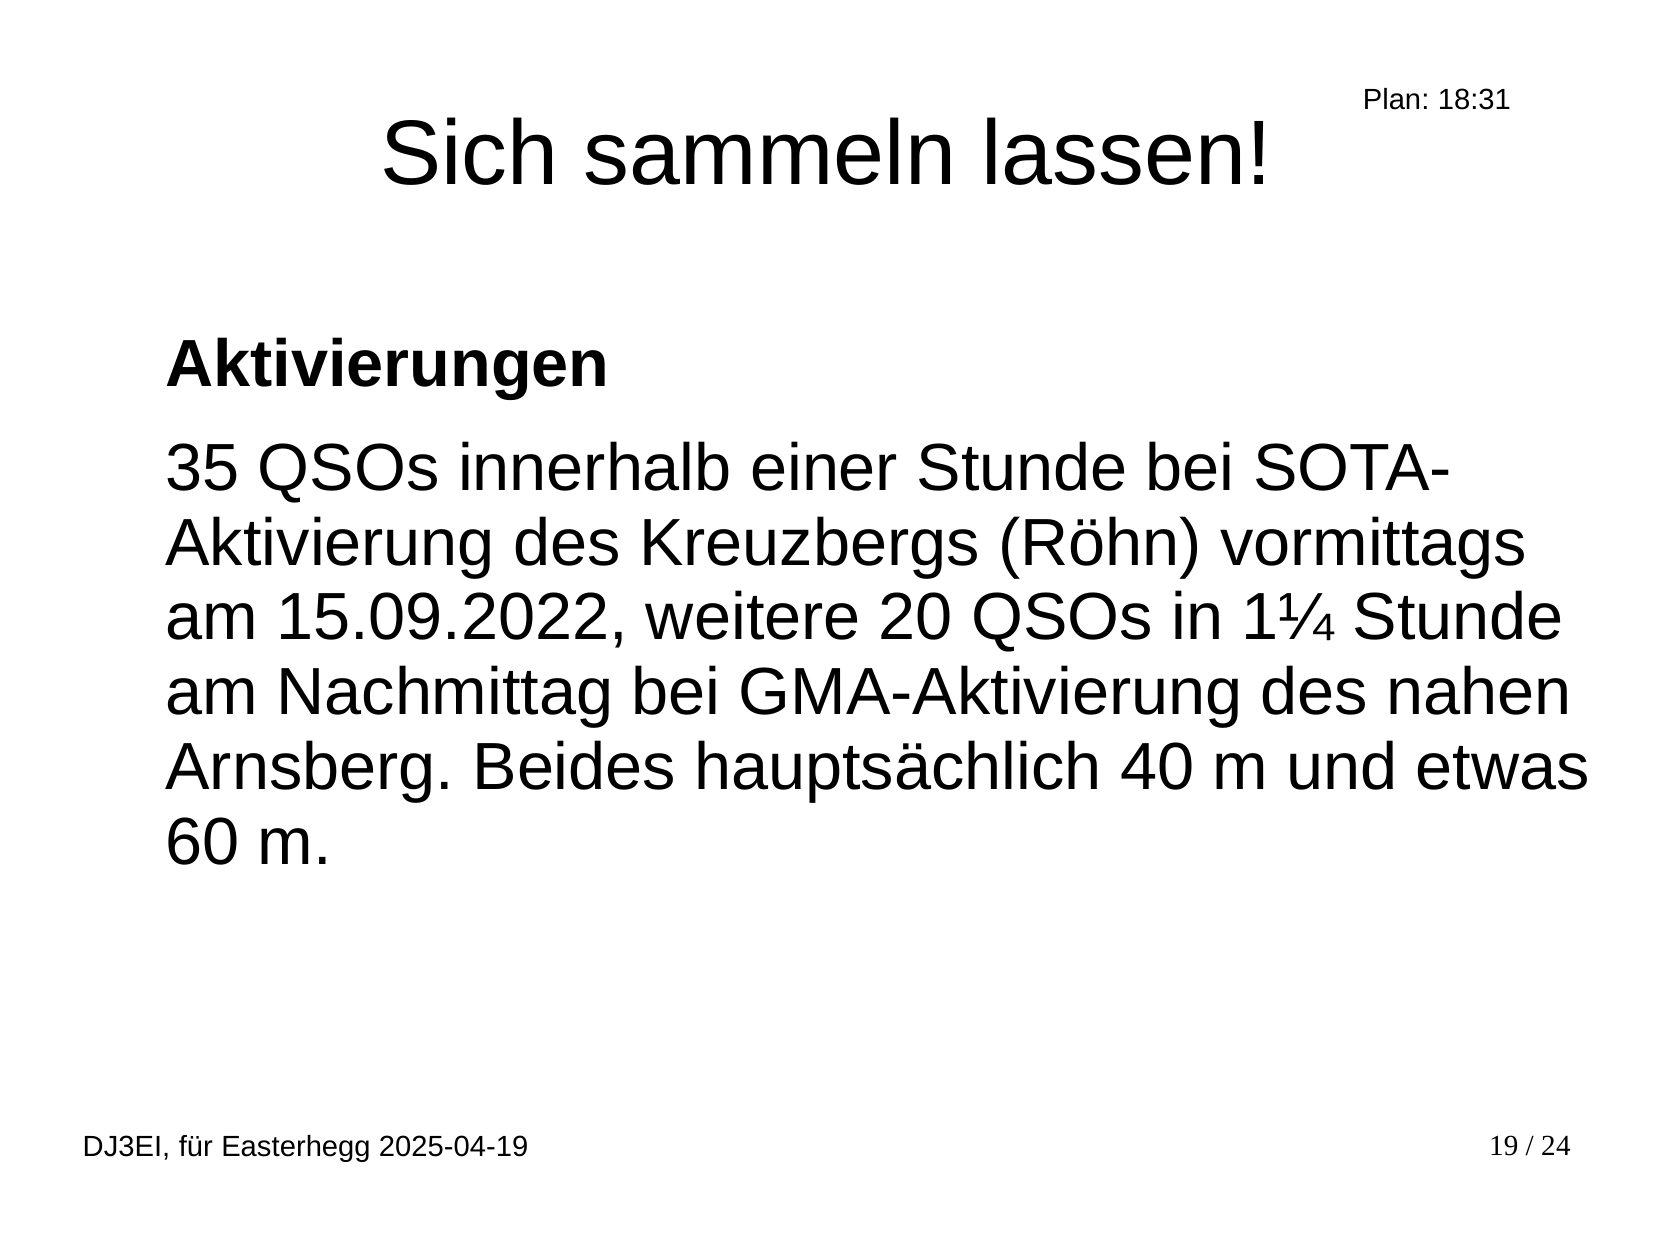

# Sich sammeln lassen!
Plan: 18:31
Aktivierungen
35 QSOs innerhalb einer Stunde bei SOTA-Aktivierung des Kreuzbergs (Röhn) vormittags am 15.09.2022, weitere 20 QSOs in 1¼ Stunde am Nachmittag bei GMA-Aktivierung des nahen Arnsberg. Beides hauptsächlich 40 m und etwas 60 m.
19